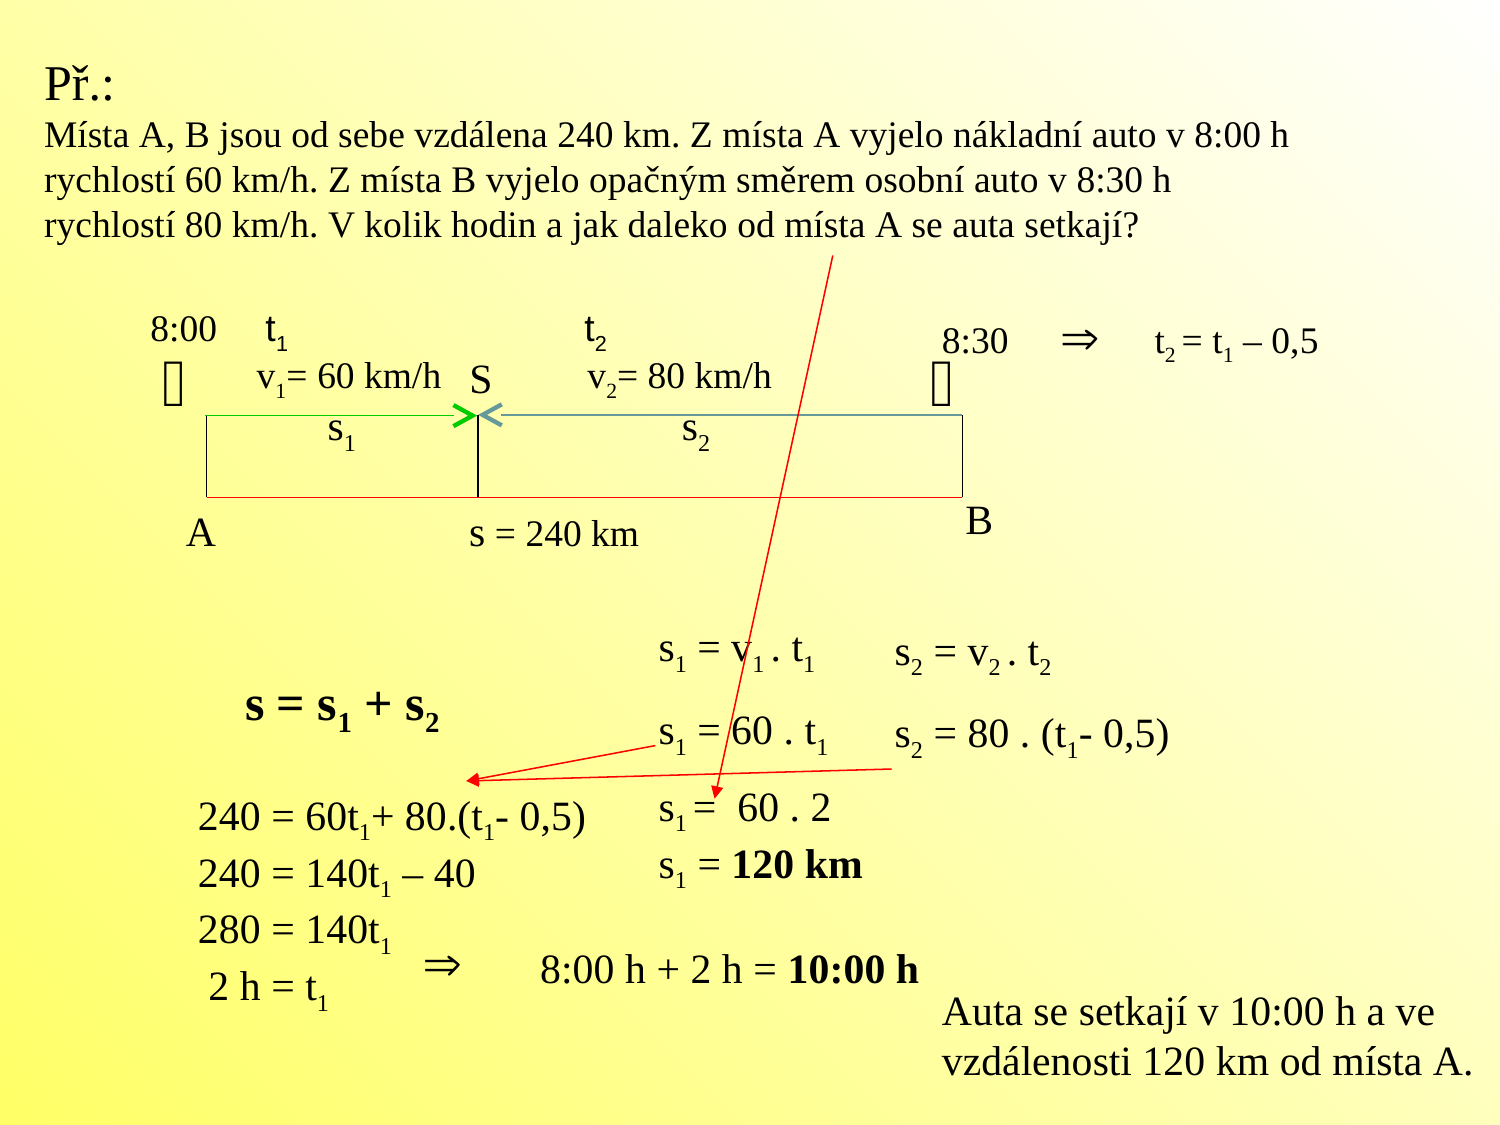

Př.:
Místa A, B jsou od sebe vzdálena 240 km. Z místa A vyjelo nákladní auto v 8:00 h rychlostí 60 km/h. Z místa B vyjelo opačným směrem osobní auto v 8:30 h rychlostí 80 km/h. V kolik hodin a jak daleko od místa A se auta setkají?
8:00
t1
t2

8:30
t2 = t1 – 0,5


v1= 60 km/h
v2= 80 km/h
S
s1
s2
B
A
s = 240 km
s1 = v1 . t1
s1 = 60 . t1
s2 = v2 . t2
s2 = 80 . (t1- 0,5)
s = s1 + s2
s1 = 60 . 2
s1 = 120 km
240 = 60t1+ 80.(t1- 0,5)
240 = 140t1 – 40
280 = 140t1
 2 h = t1

8:00 h + 2 h = 10:00 h
Auta se setkají v 10:00 h a ve vzdálenosti 120 km od místa A.